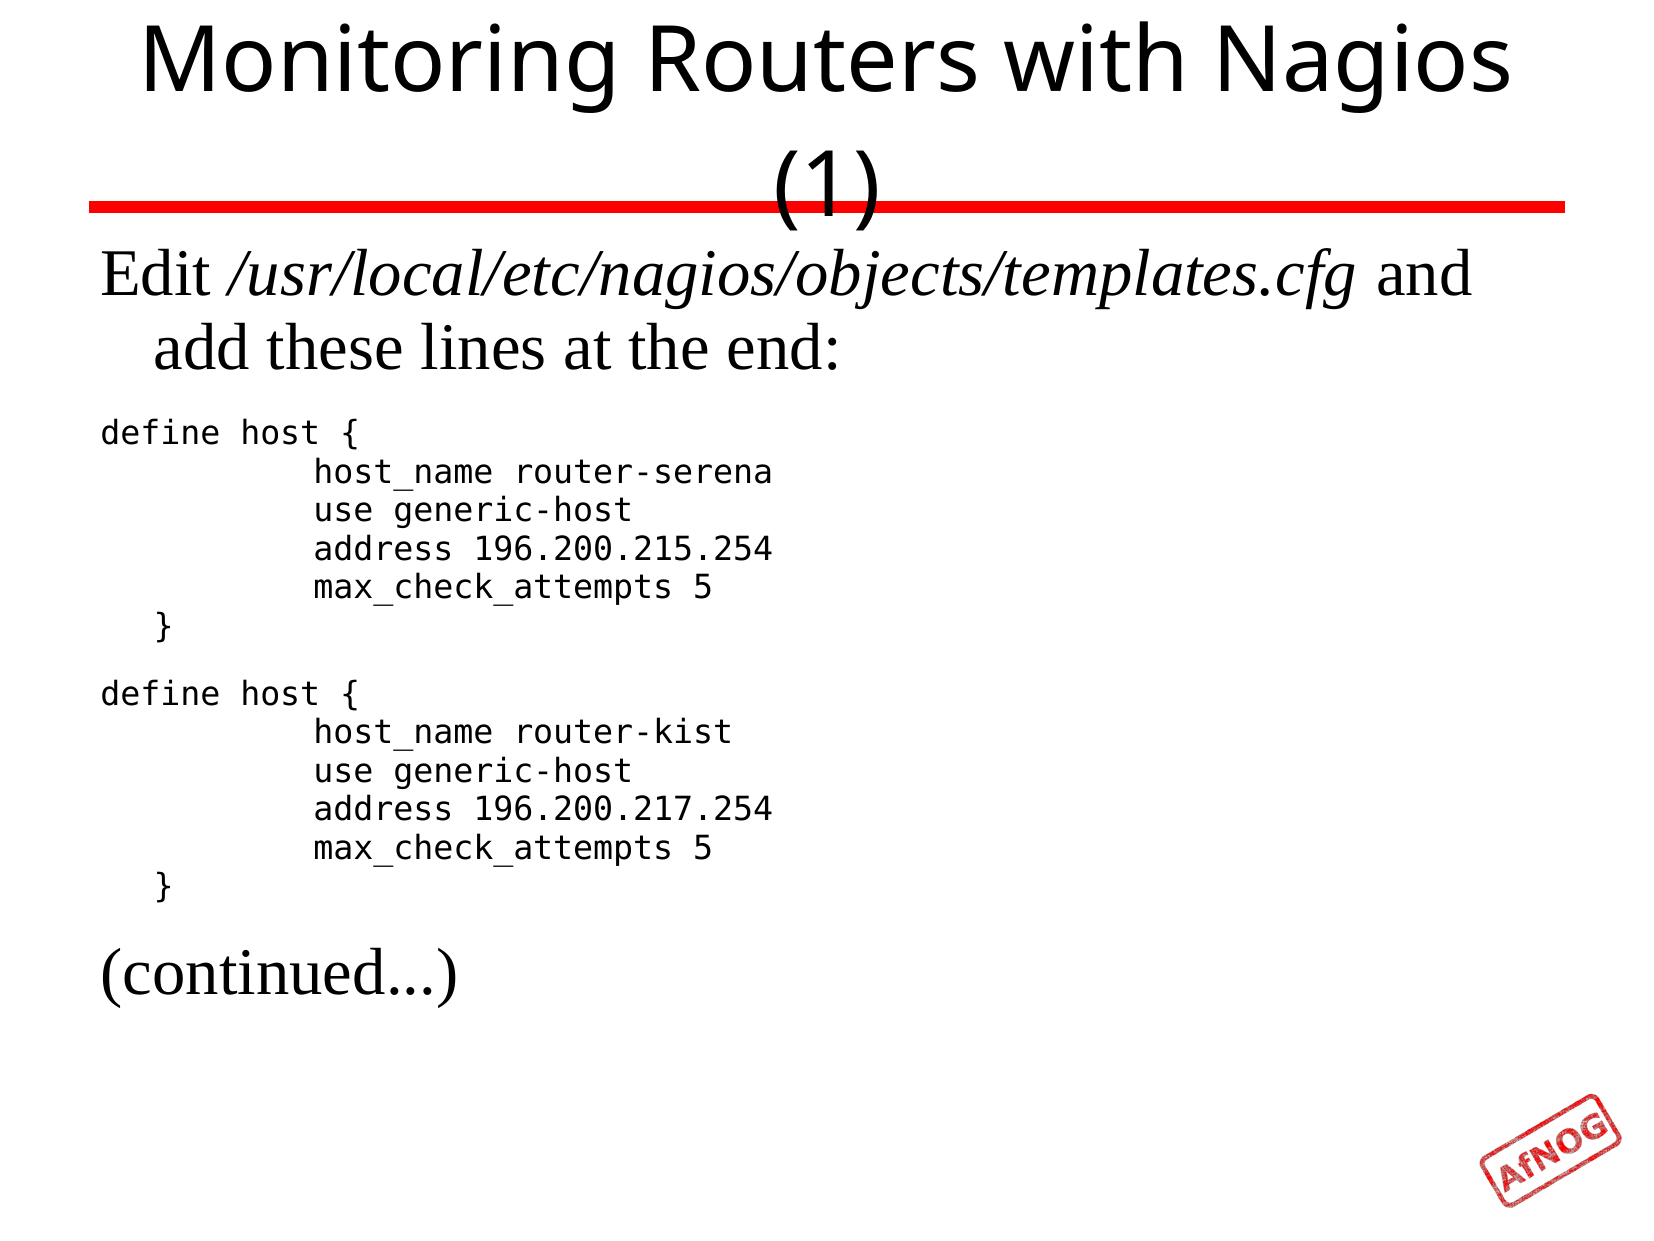

# Monitoring Routers with Nagios (1)
Edit /usr/local/etc/nagios/objects/templates.cfg and add these lines at the end:
define host {
 host_name router-serena
 use generic-host
 address 196.200.215.254
 max_check_attempts 5
}
define host {
 host_name router-kist
 use generic-host
 address 196.200.217.254
 max_check_attempts 5
}
(continued...)